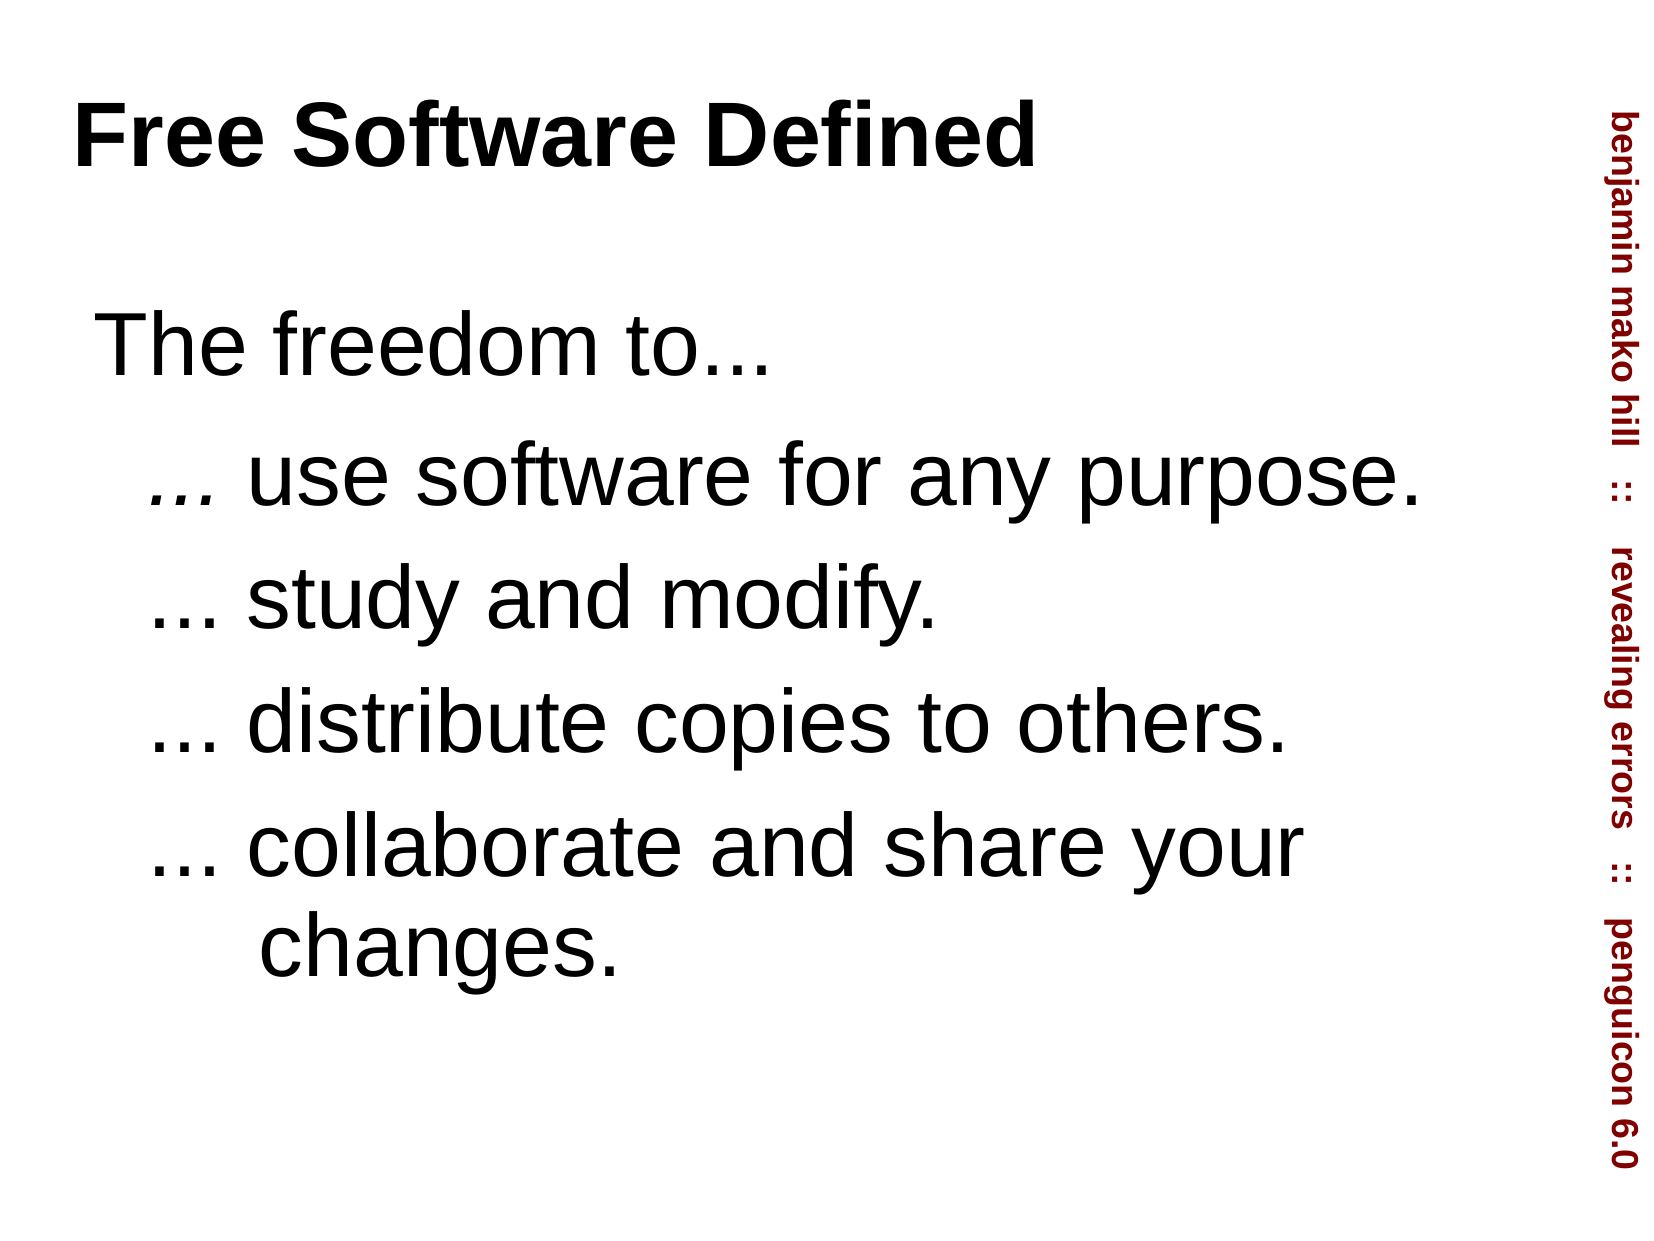

# Free Software Defined
The freedom to...
... use software for any purpose.
... study and modify.
... distribute copies to others.
... collaborate and share your changes.